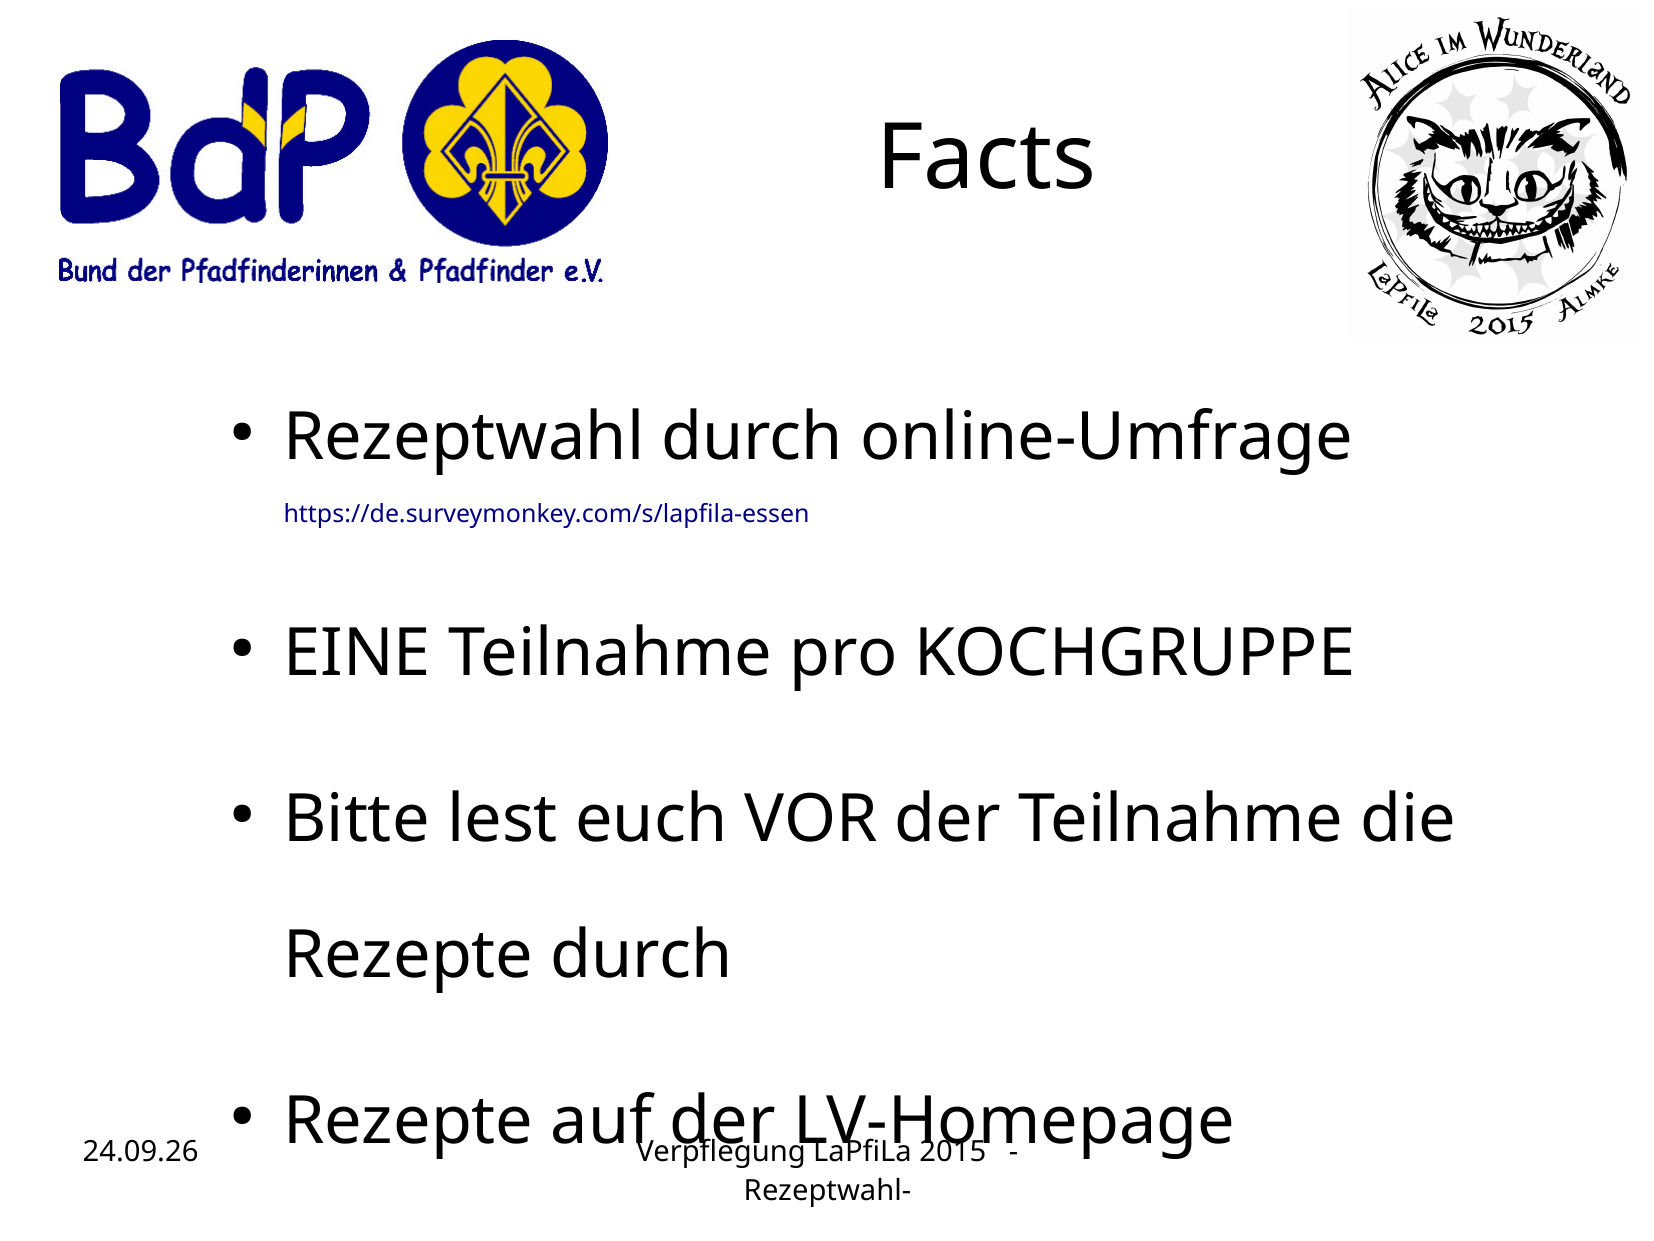

# Facts
Rezeptwahl durch online-Umfrage
https://de.surveymonkey.com/s/lapfila-essen
EINE Teilnahme pro KOCHGRUPPE
Bitte lest euch VOR der Teilnahme die Rezepte durch
Rezepte auf der LV-Homepage